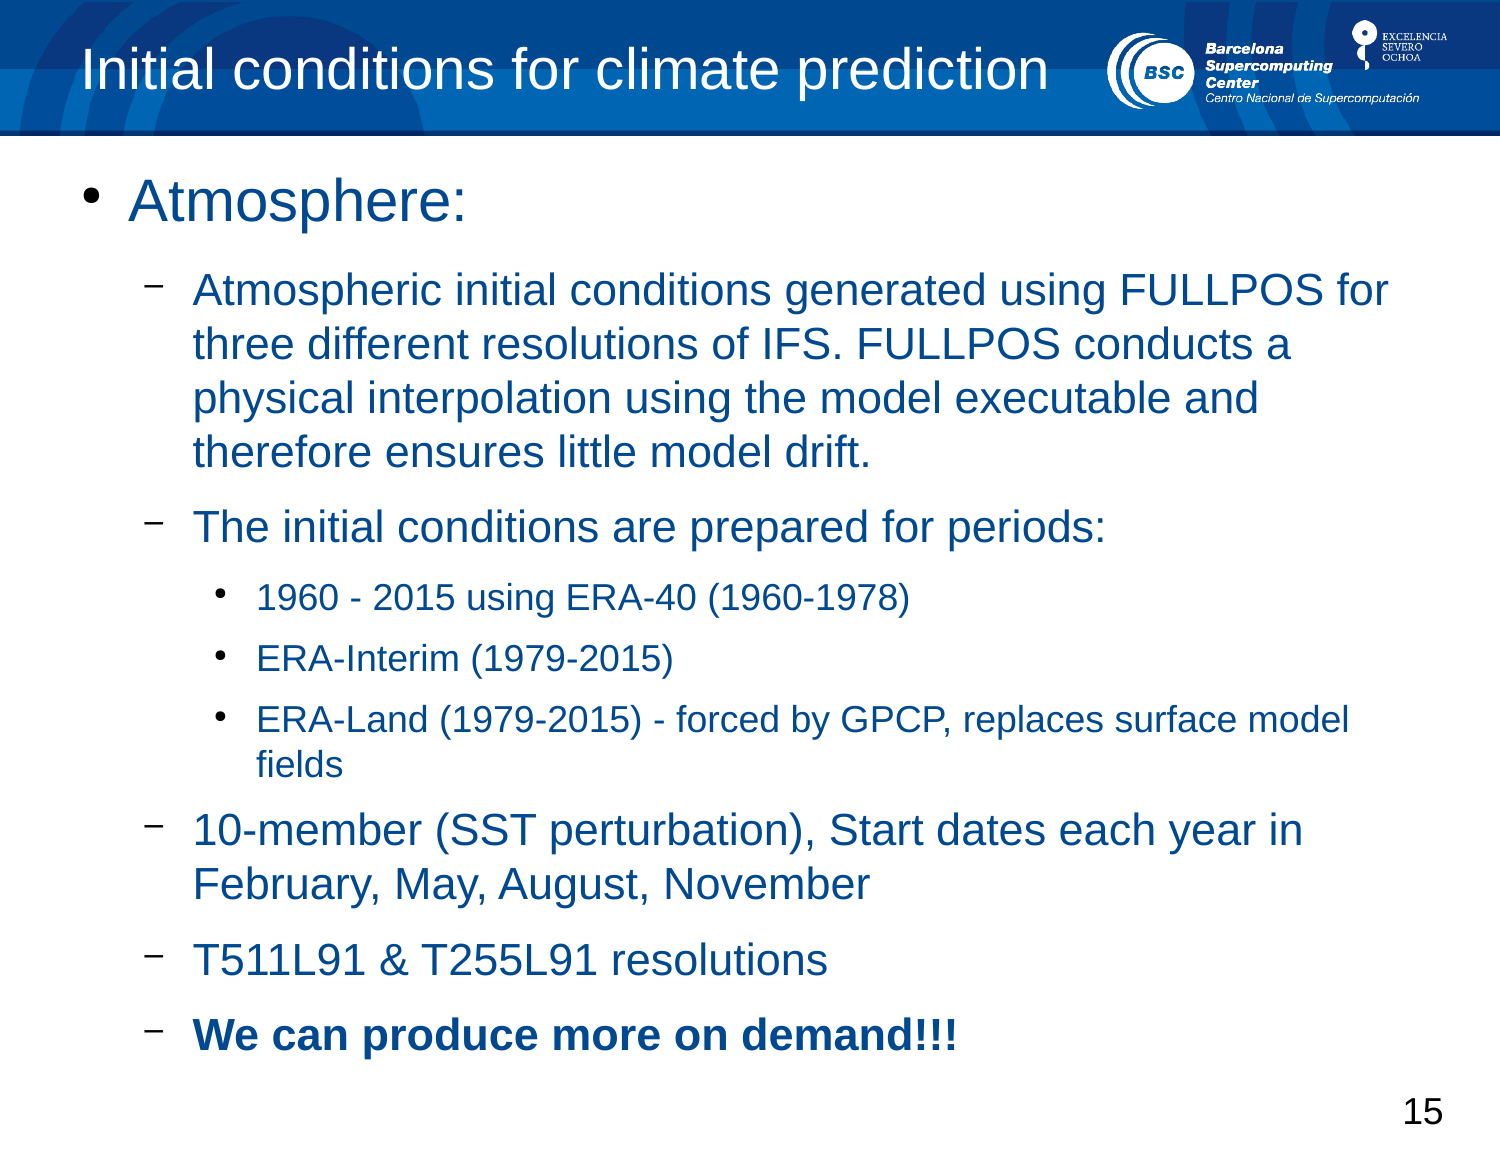

Initial conditions for climate prediction
# Atmosphere:
Atmospheric initial conditions generated using FULLPOS for three different resolutions of IFS. FULLPOS conducts a physical interpolation using the model executable and therefore ensures little model drift.
The initial conditions are prepared for periods:
1960 - 2015 using ERA-40 (1960-1978)
ERA-Interim (1979-2015)
ERA-Land (1979-2015) - forced by GPCP, replaces surface model fields
10-member (SST perturbation), Start dates each year in February, May, August, November
T511L91 & T255L91 resolutions
We can produce more on demand!!!